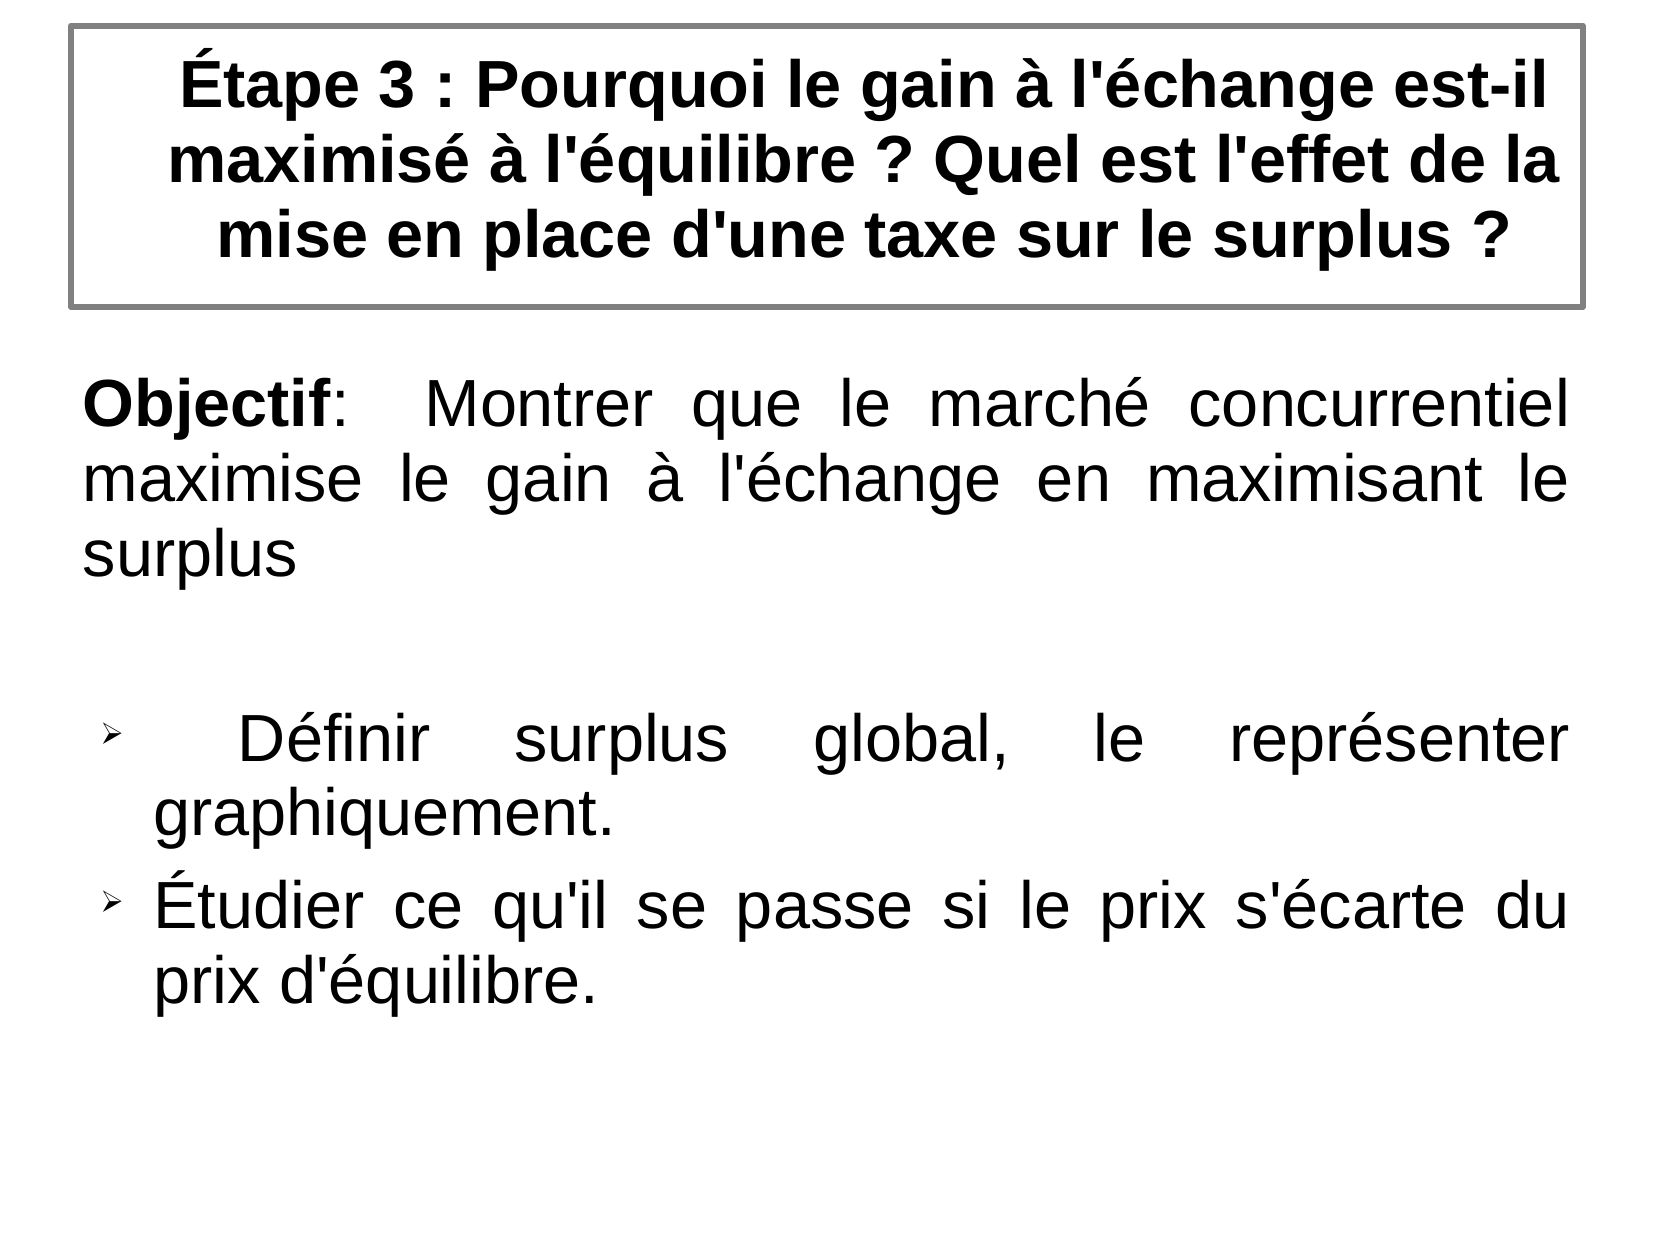

Étape 3 : Pourquoi le gain à l'échange est-il maximisé à l'équilibre ? Quel est l'effet de la mise en place d'une taxe sur le surplus ?
# Objectif: Montrer que le marché concurrentiel maximise le gain à l'échange en maximisant le surplus
 Définir surplus global, le représenter graphiquement.
Étudier ce qu'il se passe si le prix s'écarte du prix d'équilibre.